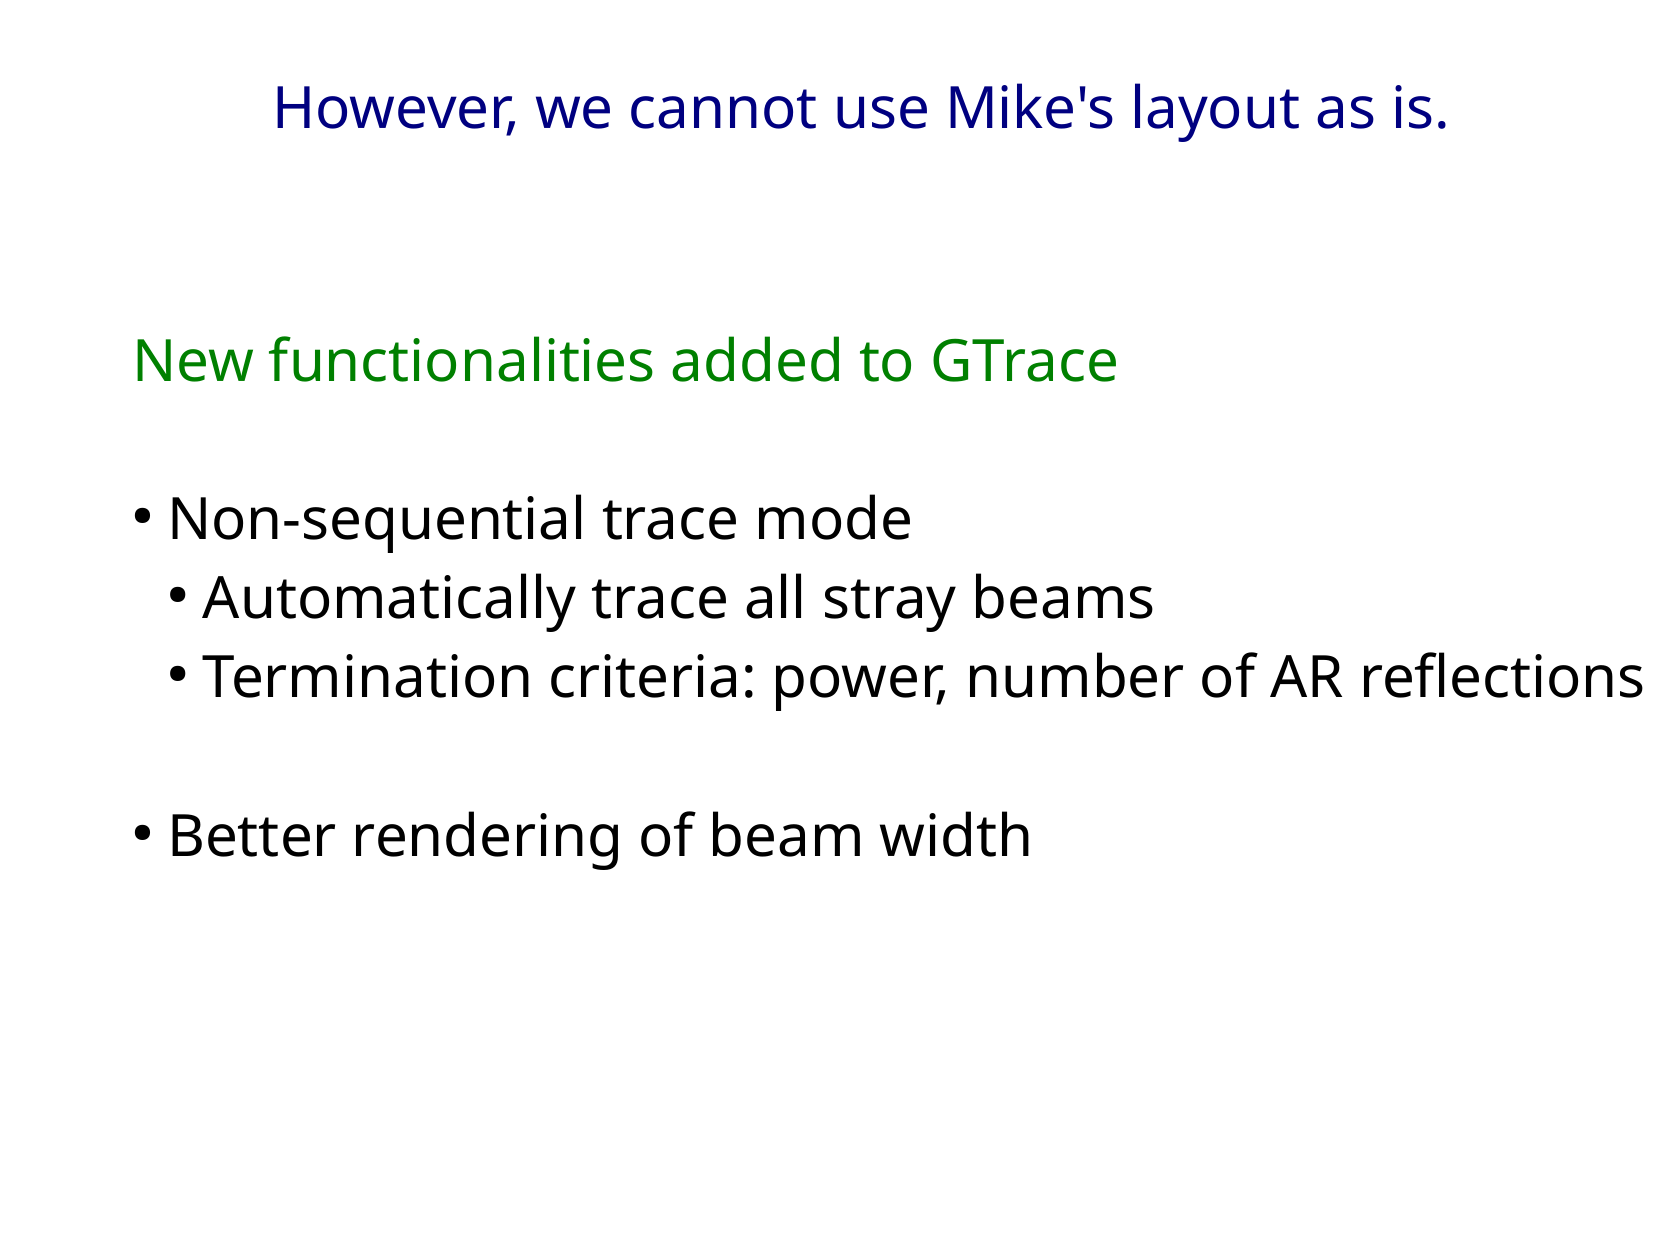

However, we cannot use Mike's layout as is.
New functionalities added to GTrace
Non-sequential trace mode
Automatically trace all stray beams
Termination criteria: power, number of AR reflections
Better rendering of beam width